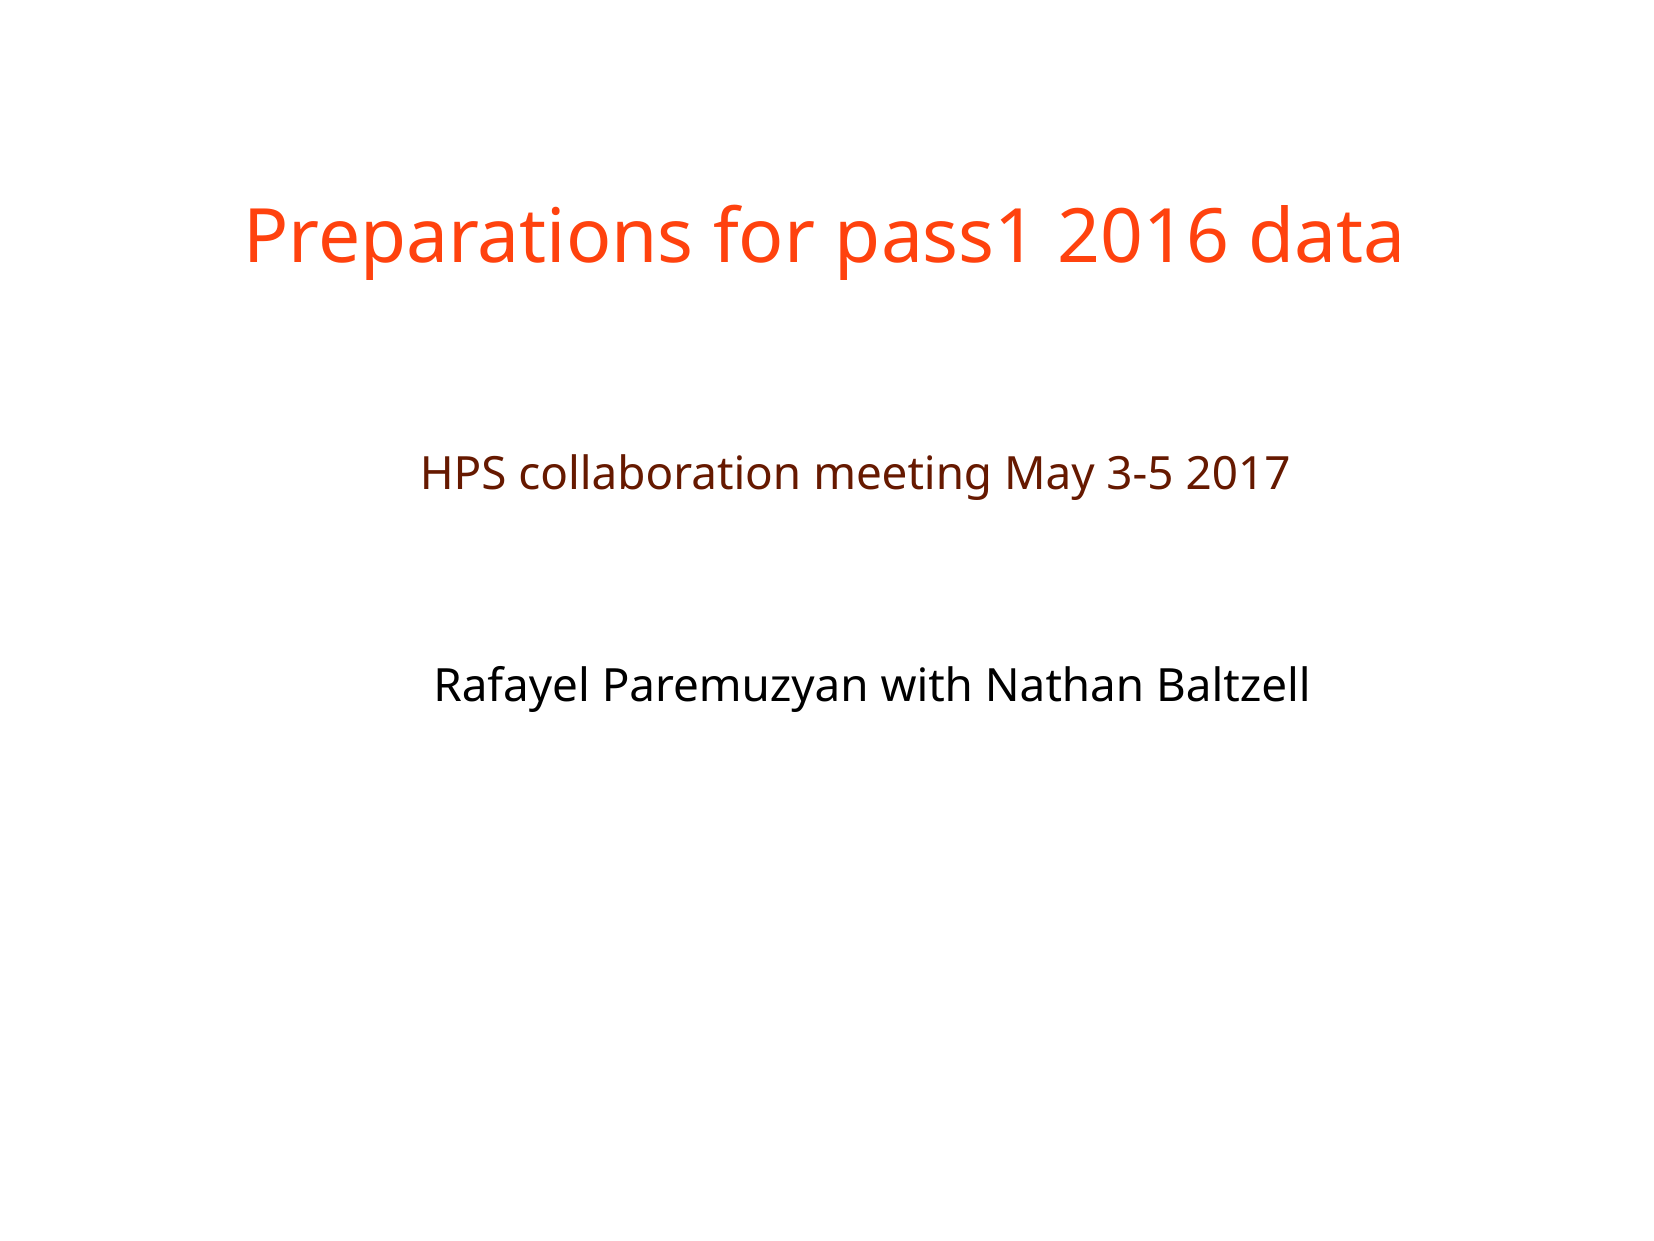

# Preparations for pass1 2016 data
HPS collaboration meeting May 3-5 2017
Rafayel Paremuzyan with Nathan Baltzell